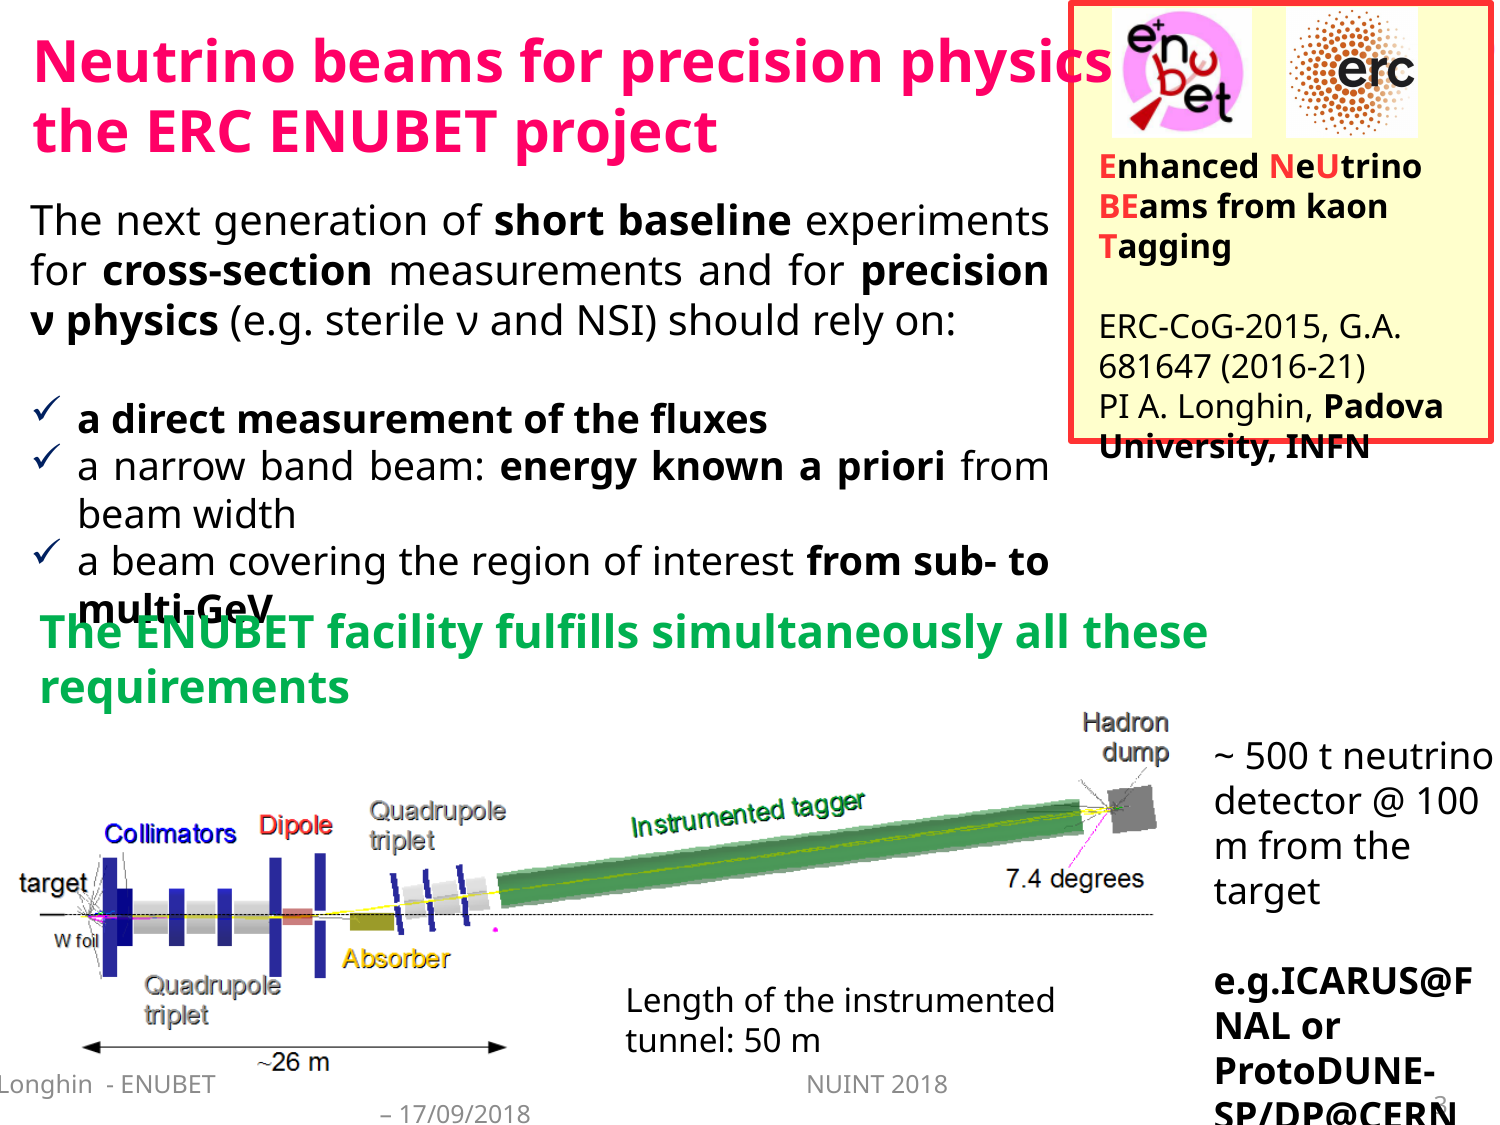

Neutrino beams for precision physics:
the ERC ENUBET project
Enhanced NeUtrino
BEams from kaon Tagging
ERC-CoG-2015, G.A. 681647 (2016-21)
PI A. Longhin, Padova University, INFN
The next generation of short baseline experiments for cross-section measurements and for precision ν physics (e.g. sterile ν and NSI) should rely on:
a direct measurement of the fluxes
a narrow band beam: energy known a priori from beam width
a beam covering the region of interest from sub- to multi-GeV
The ENUBET facility fulfills simultaneously all these requirements
~ 500 t neutrino detector @ 100 m from the target
 e.g.ICARUS@FNAL or ProtoDUNE-SP/DP@CERN
Length of the instrumented tunnel: 50 m